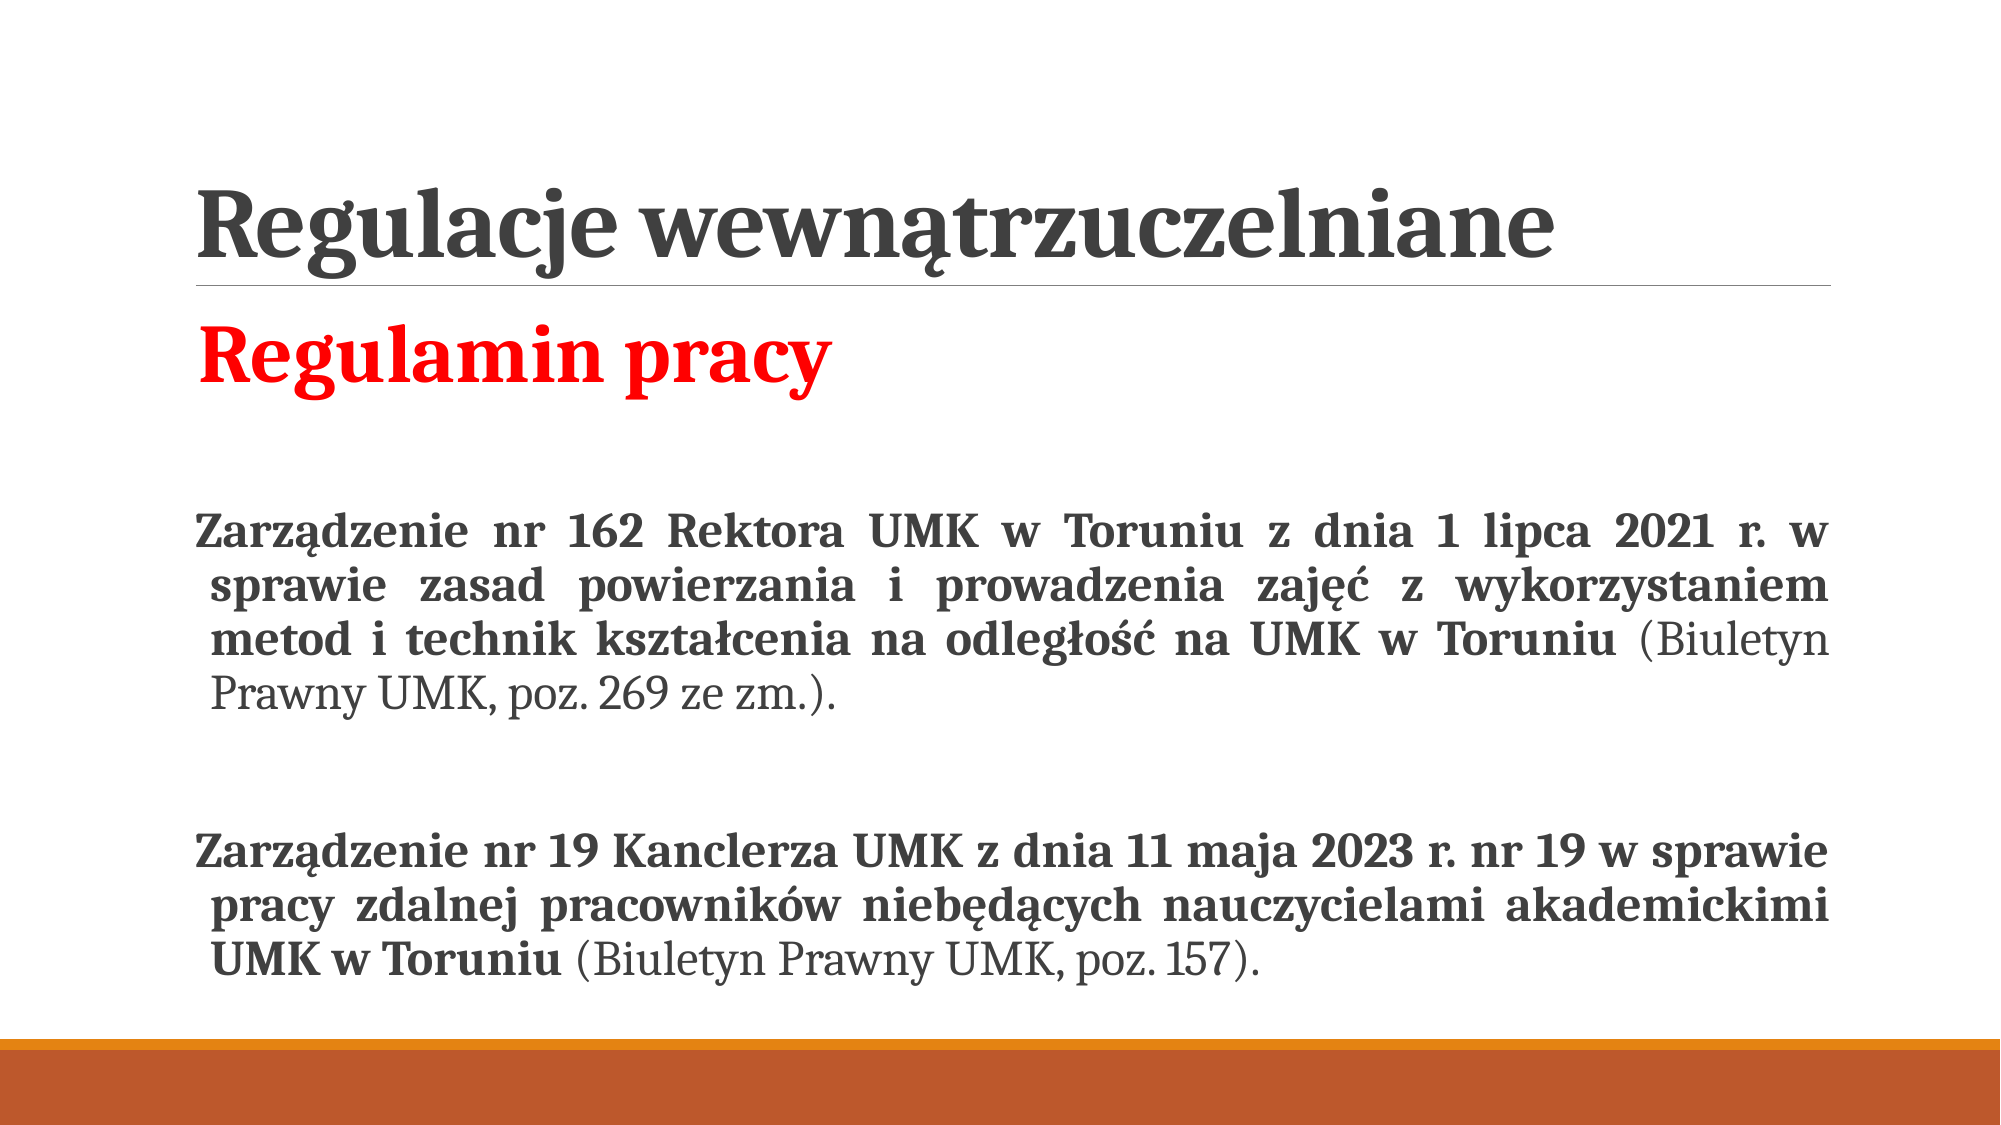

# Regulacje wewnątrzuczelniane
Regulamin pracy
Zarządzenie nr 162 Rektora UMK w Toruniu z dnia 1 lipca 2021 r. w sprawie zasad powierzania i prowadzenia zajęć z wykorzystaniem metod i technik kształcenia na odległość na UMK w Toruniu (Biuletyn Prawny UMK, poz. 269 ze zm.).
Zarządzenie nr 19 Kanclerza UMK z dnia 11 maja 2023 r. nr 19 w sprawie pracy zdalnej pracowników niebędących nauczycielami akademickimi UMK w Toruniu (Biuletyn Prawny UMK, poz. 157).